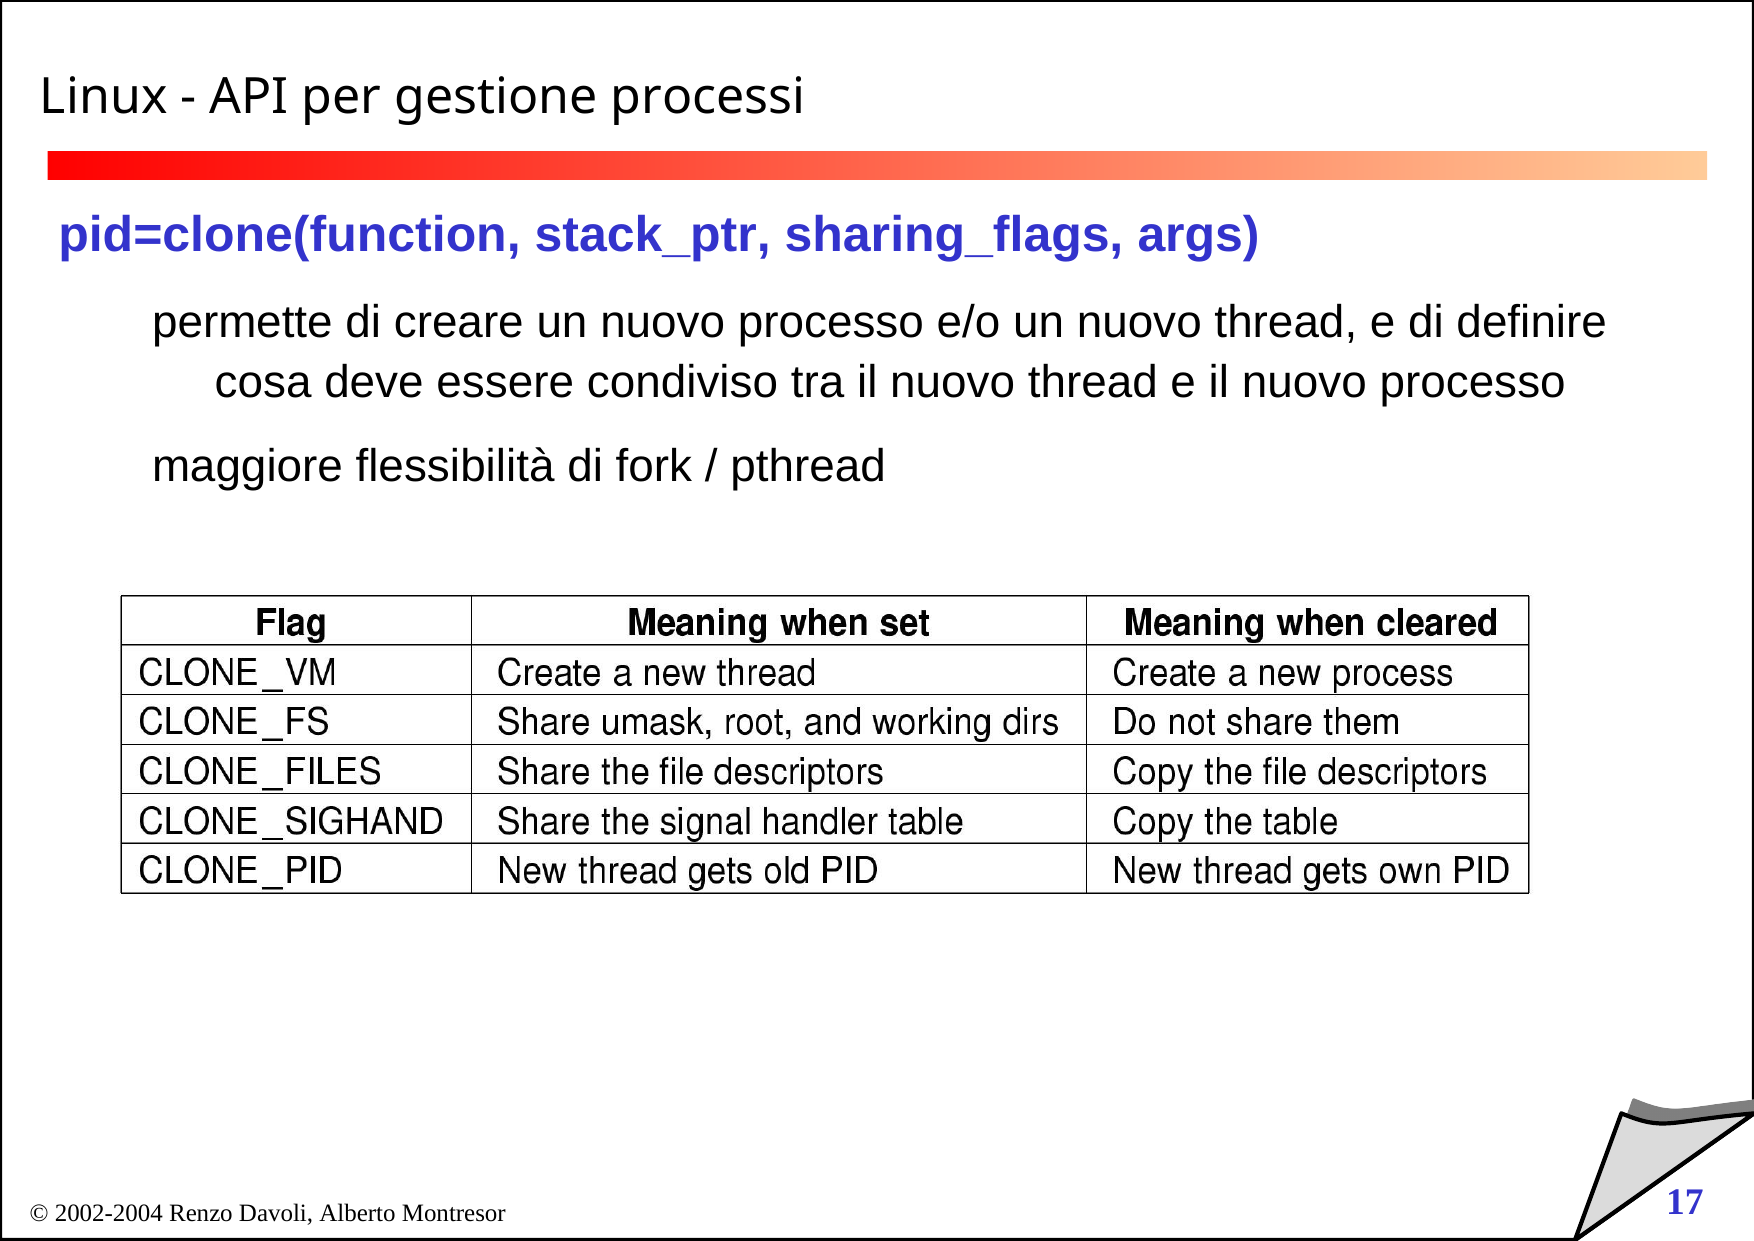

# Linux - API per gestione processi
pid=clone(function, stack_ptr, sharing_flags, args)
permette di creare un nuovo processo e/o un nuovo thread, e di definire cosa deve essere condiviso tra il nuovo thread e il nuovo processo
maggiore flessibilità di fork / pthread